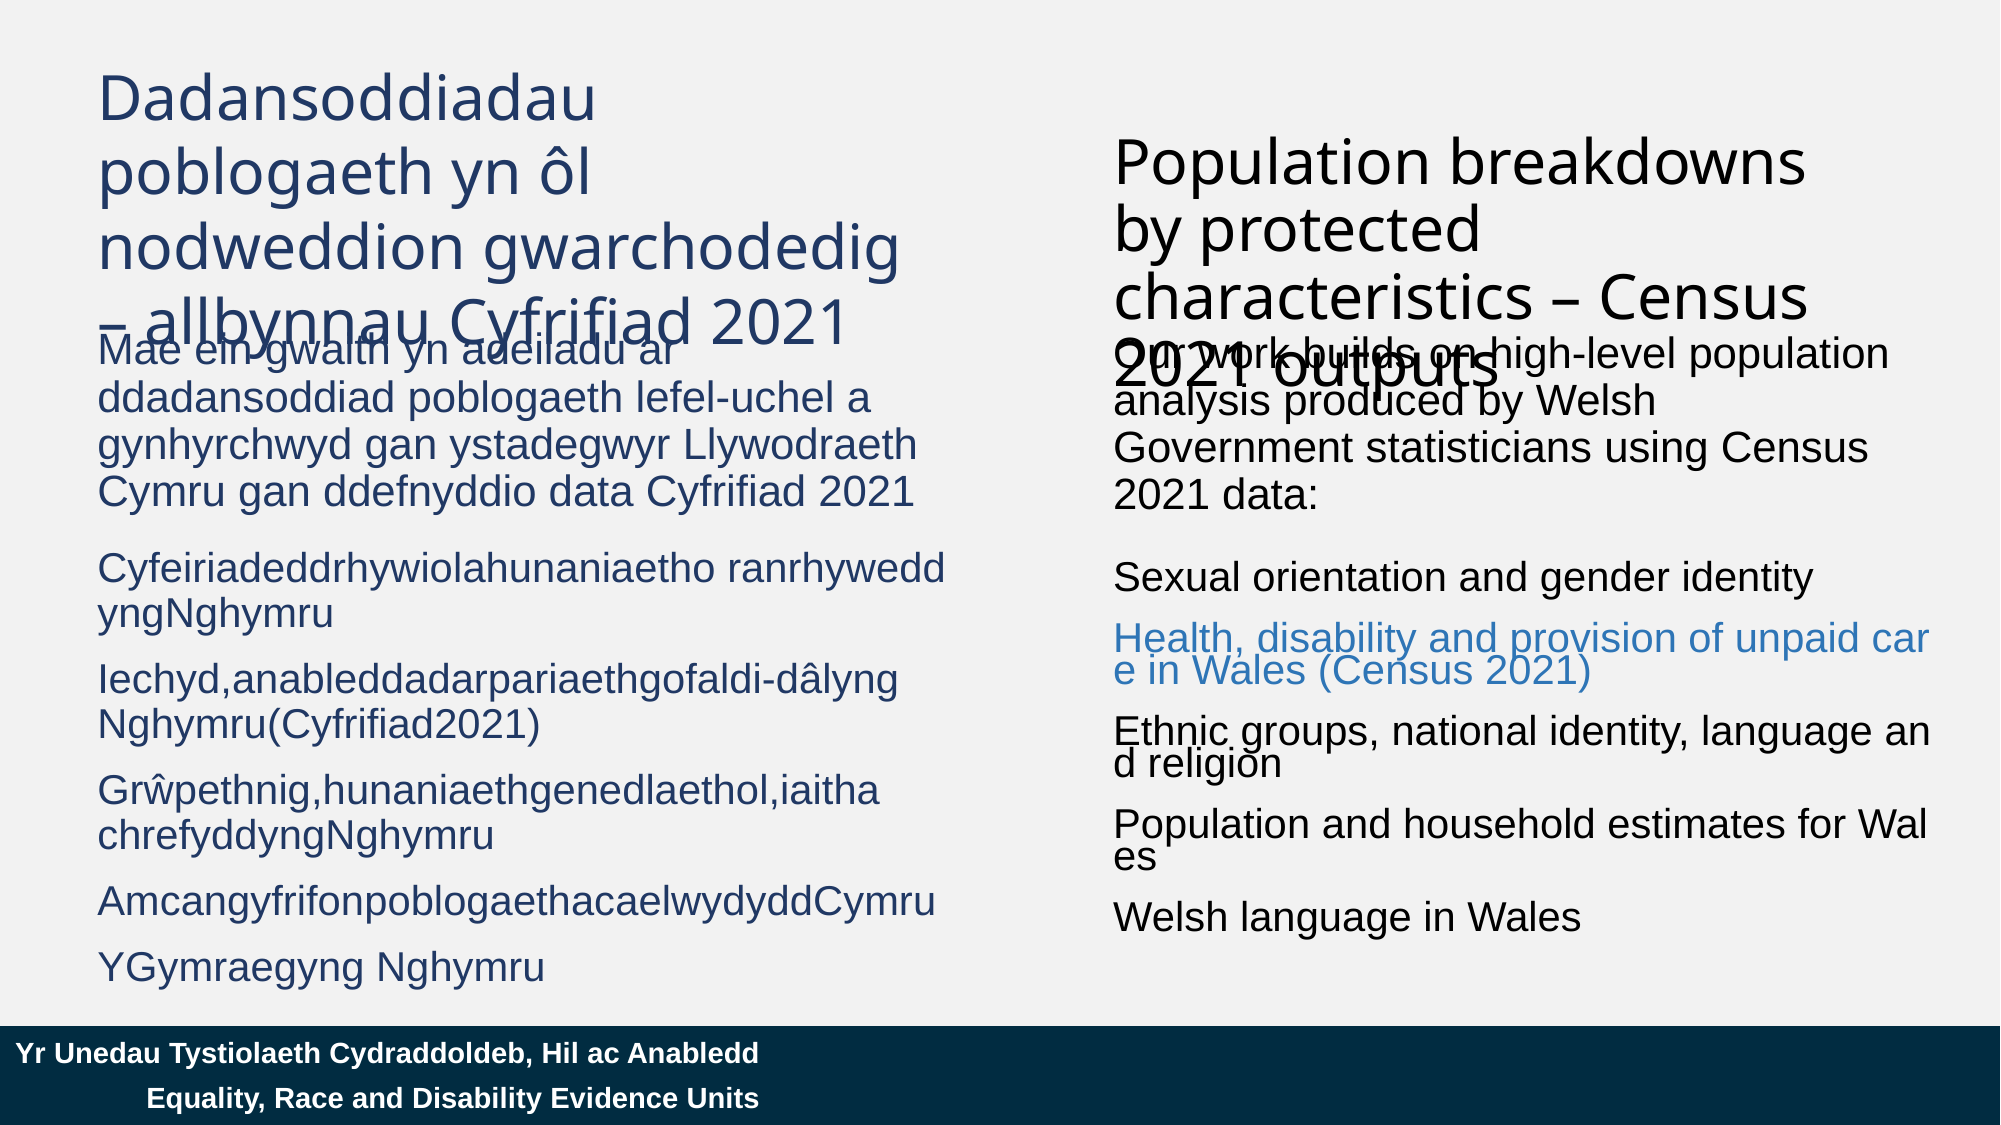

Dadansoddiadau poblogaeth yn ôl nodweddion gwarchodedig – allbynnau Cyfrifiad 2021
Population breakdowns by protected characteristics – Census 2021 outputs
Mae ein gwaith yn adeiladu ar ddadansoddiad poblogaeth lefel-uchel a gynhyrchwyd gan ystadegwyr Llywodraeth Cymru gan ddefnyddio data Cyfrifiad 2021
Our work builds on high-level population analysis produced by Welsh Government statisticians using Census 2021 data:
Cyfeiriadeddrhywiolahunaniaetho ranrhyweddyngNghymru
Iechyd,anableddadarpariaethgofaldi-dâlyngNghymru(Cyfrifiad2021)
Grŵpethnig,hunaniaethgenedlaethol,iaithachrefyddyngNghymru
AmcangyfrifonpoblogaethacaelwydyddCymru
YGymraegyng Nghymru
# Sexual orientation and gender identity
Health, disability and provision of unpaid care in Wales (Census 2021)
Ethnic groups, national identity, language and religion
Population and household estimates for Wales
Welsh language in Wales
Yr Unedau Tystiolaeth Cydraddoldeb, Hil ac Anabledd
Equality, Race and Disability Evidence Units